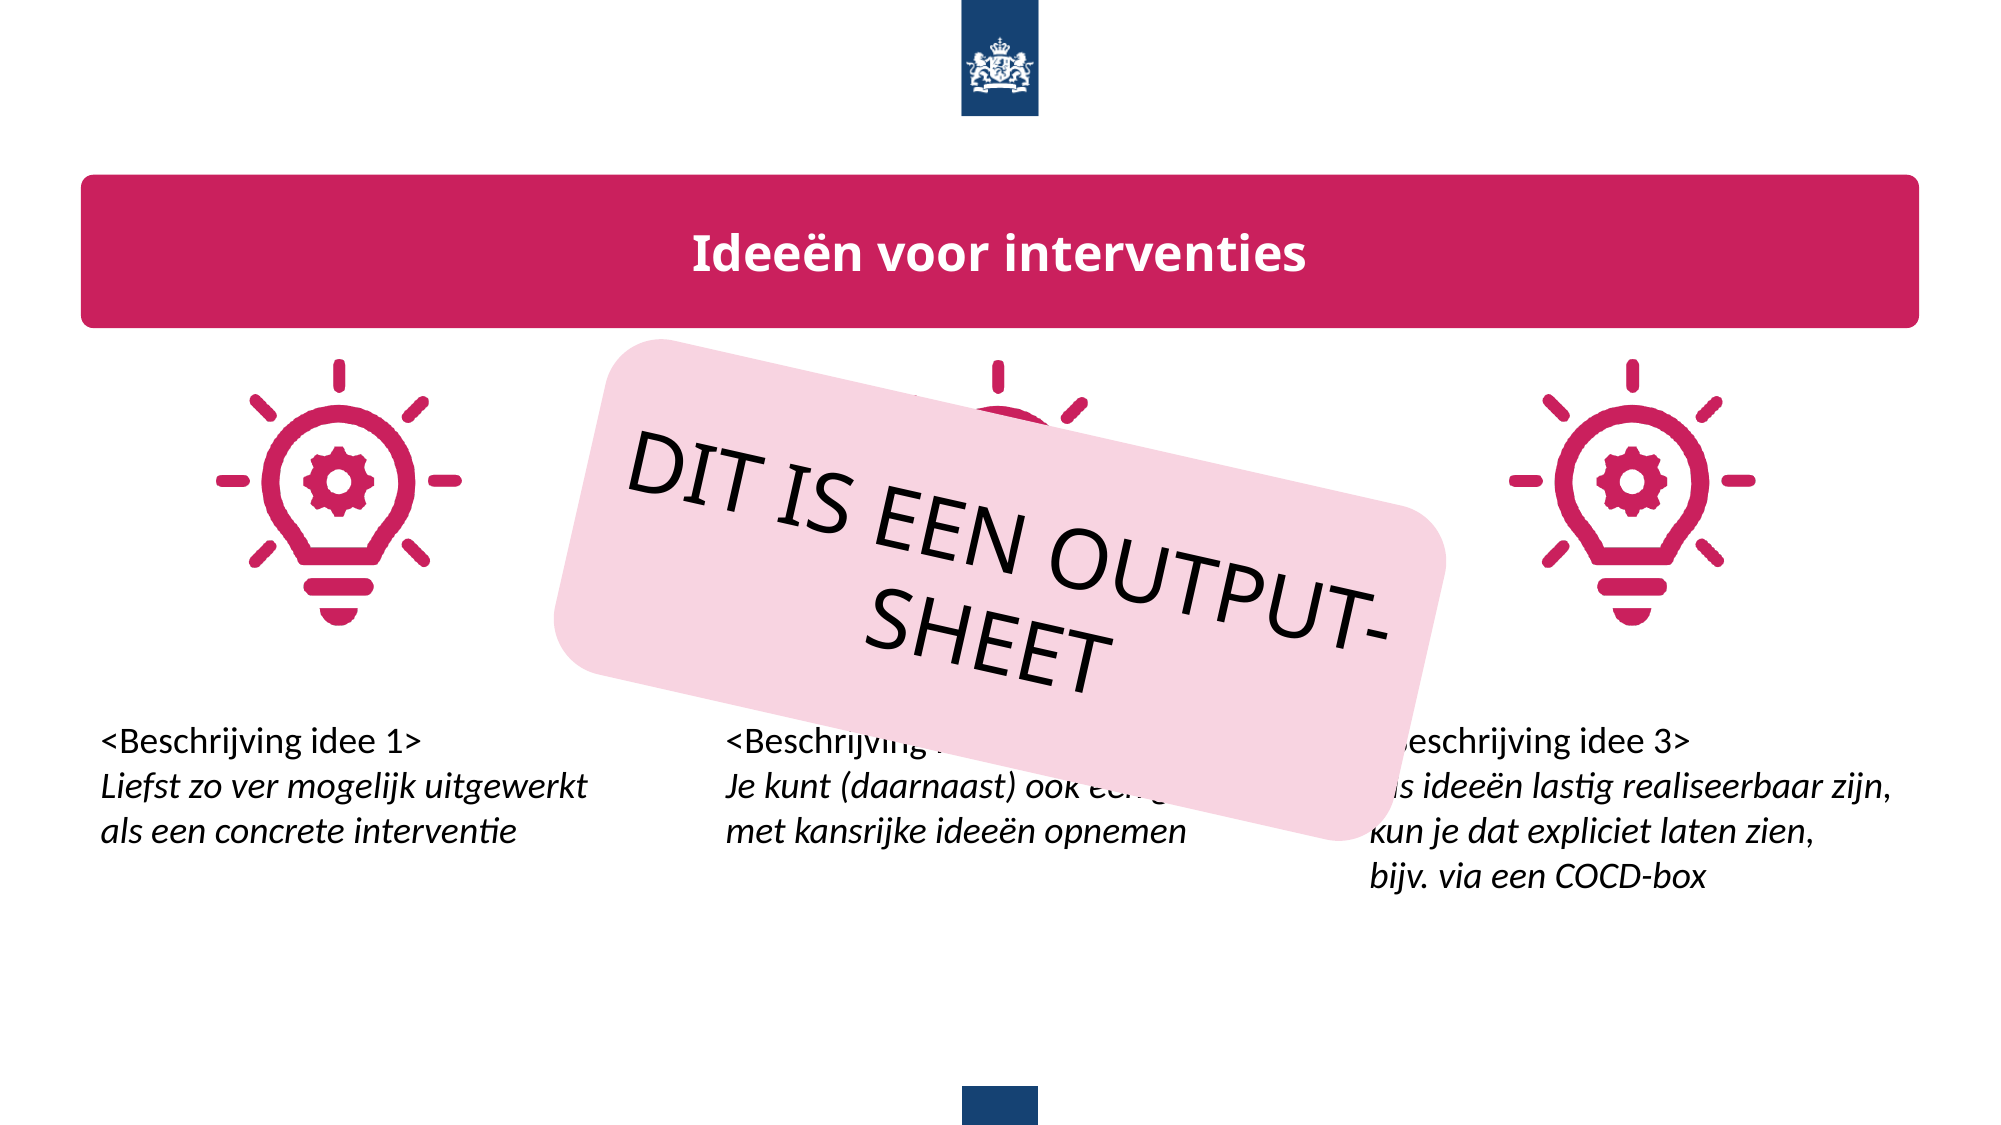

Ideeën voor interventies
DIT IS EEN OUTPUT-SHEET
<Beschrijving idee 1>
Liefst zo ver mogelijk uitgewerkt
als een concrete interventie
<Beschrijving idee 2>
Je kunt (daarnaast) ook een groslijst met kansrijke ideeën opnemen
<Beschrijving idee 3>
Als ideeën lastig realiseerbaar zijn,
kun je dat expliciet laten zien,
bijv. via een COCD-box